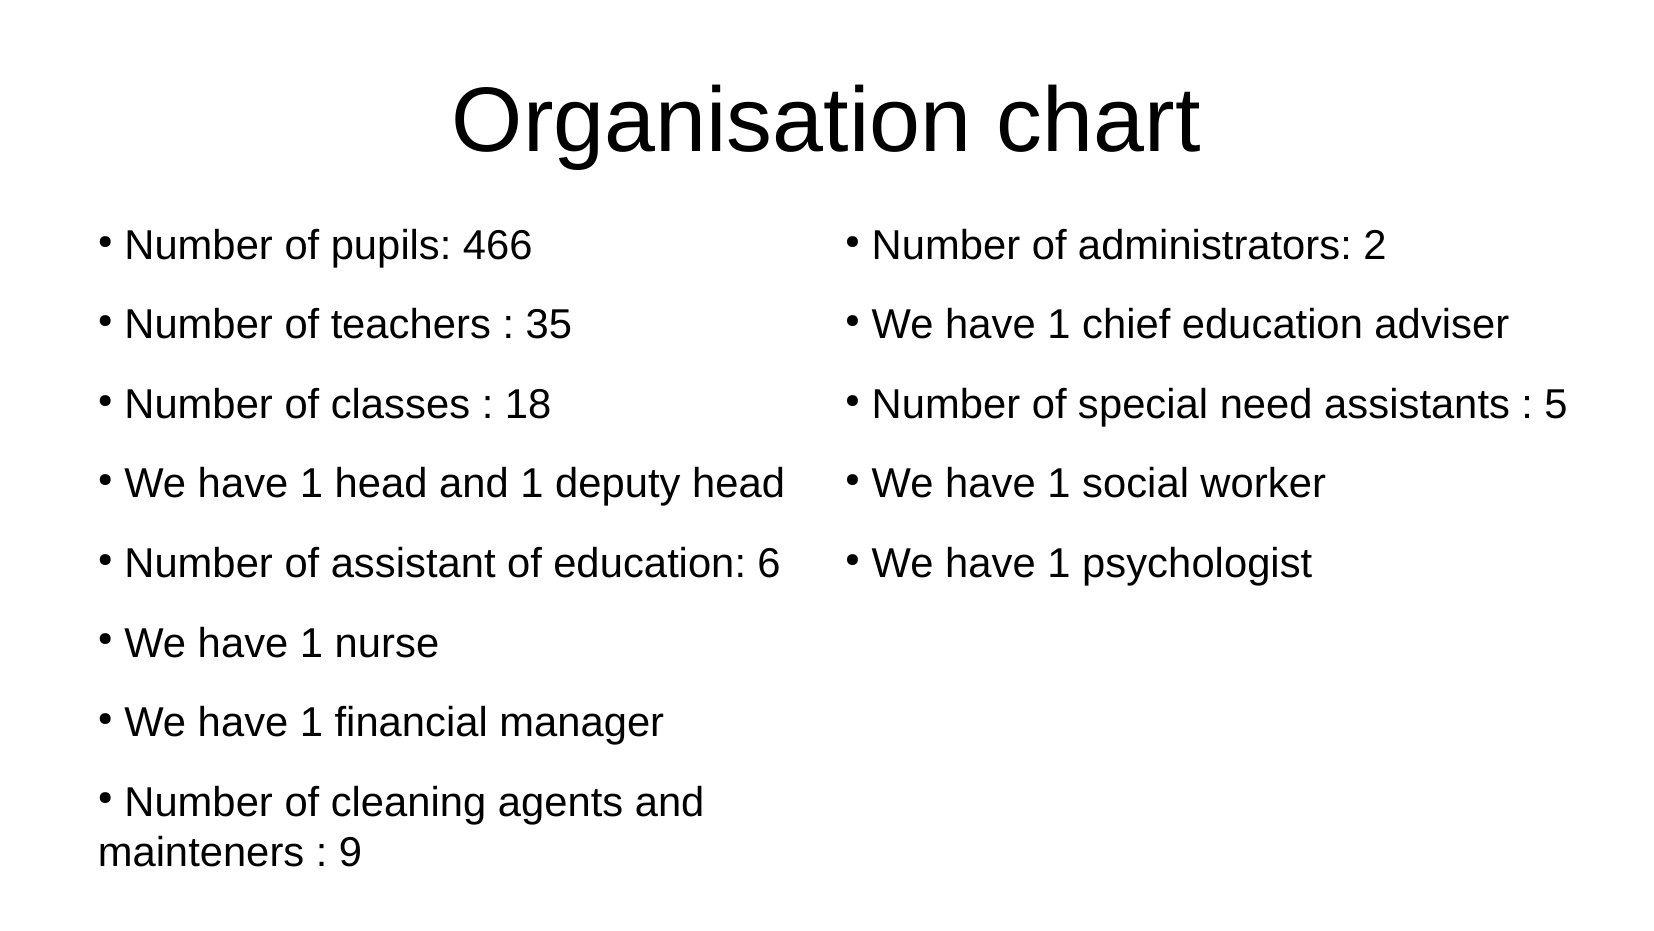

# Organisation chart
 Number of pupils: 466
 Number of teachers : 35
 Number of classes : 18
 We have 1 head and 1 deputy head
 Number of assistant of education: 6
 We have 1 nurse
 We have 1 financial manager
 Number of cleaning agents and mainteners : 9
 Number of administrators: 2
 We have 1 chief education adviser
 Number of special need assistants : 5
 We have 1 social worker
 We have 1 psychologist